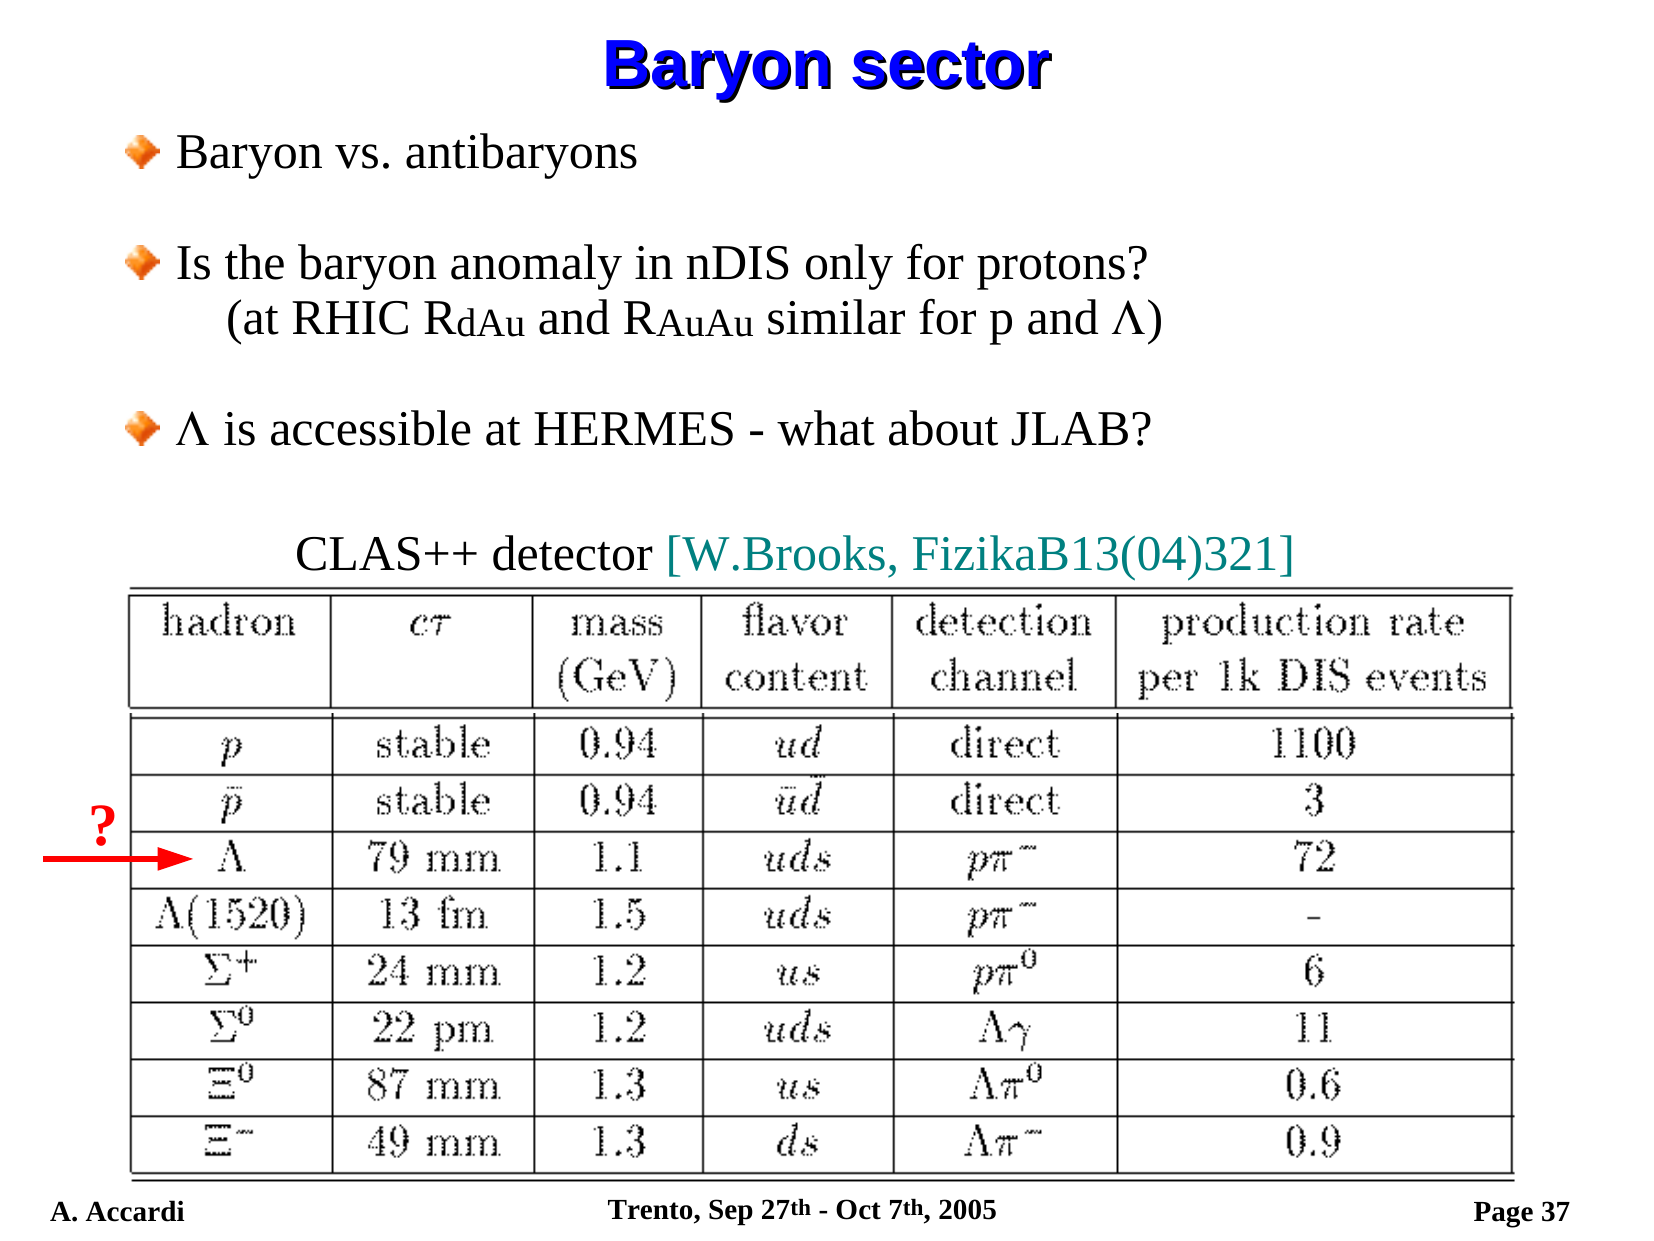

Baryon sector
Baryon vs. antibaryons
Is the baryon anomaly in nDIS only for protons?
(at RHIC RdAu and RAuAu similar for p and L)
L is accessible at HERMES - what about JLAB?
CLAS++ detector [W.Brooks, FizikaB13(04)321]
?
A. Accardi
Trento, Sep 27th - Oct 7th, 2005
Page